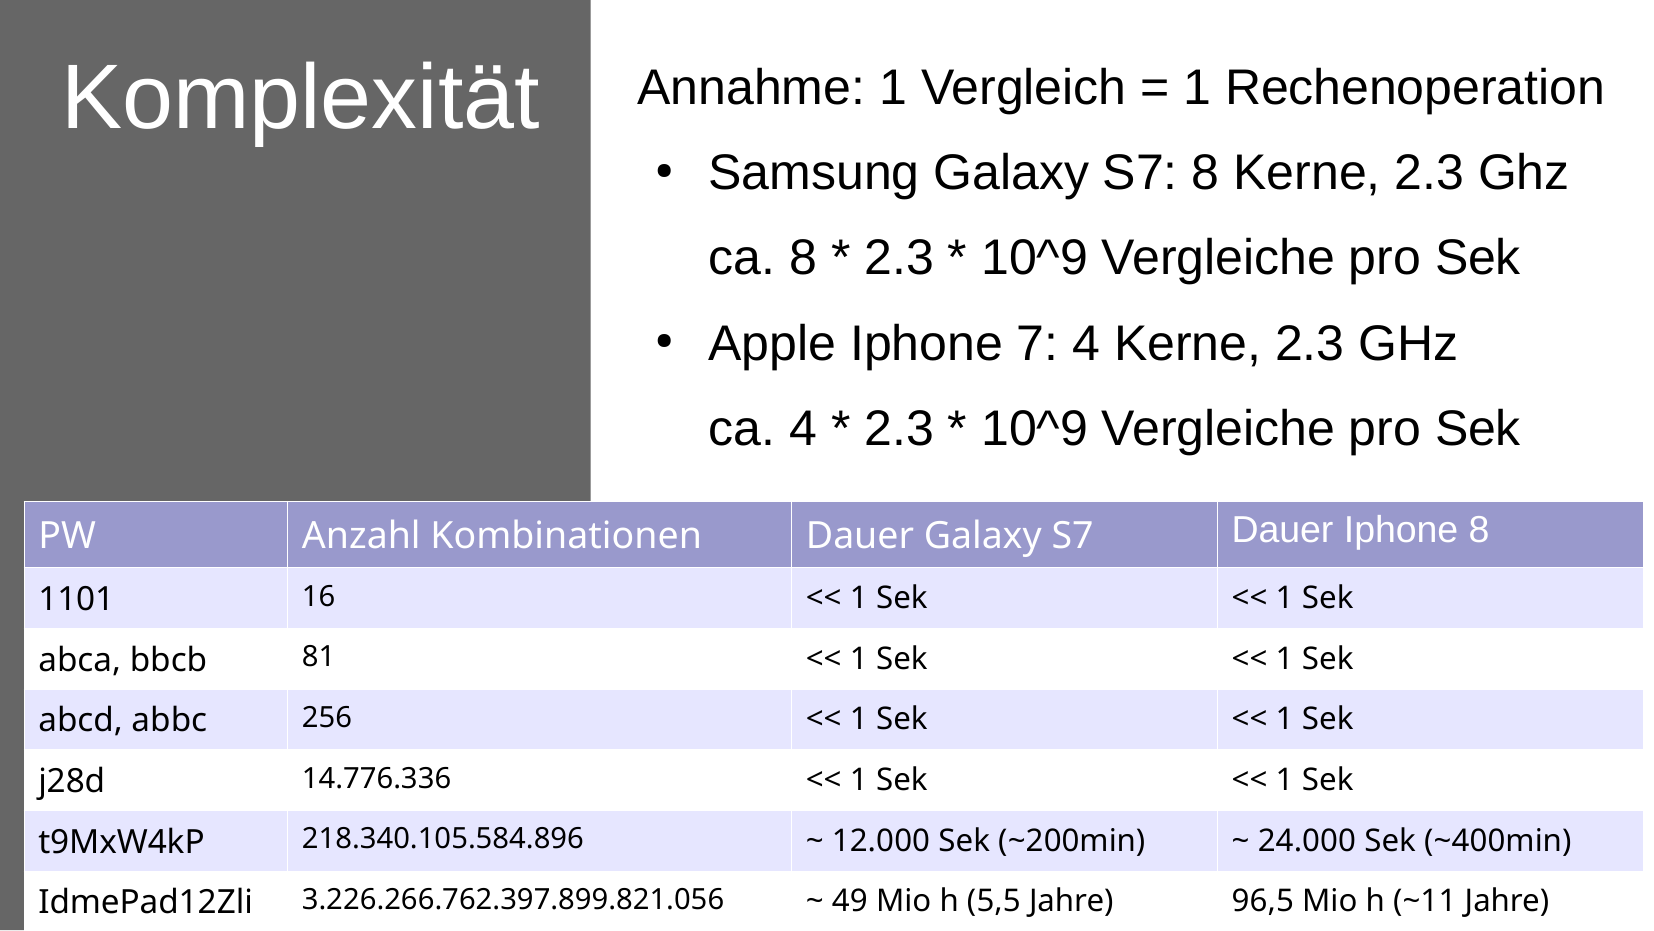

Komplexität
# Annahme: 1 Vergleich = 1 Rechenoperation
Samsung Galaxy S7: 8 Kerne, 2.3 Ghz
ca. 8 * 2.3 * 10^9 Vergleiche pro Sek
Apple Iphone 7: 4 Kerne, 2.3 GHz
ca. 4 * 2.3 * 10^9 Vergleiche pro Sek
| PW | Anzahl Kombinationen | Dauer Galaxy S7 | Dauer Iphone 8 |
| --- | --- | --- | --- |
| 1101 | 16 | << 1 Sek | << 1 Sek |
| abca, bbcb | 81 | << 1 Sek | << 1 Sek |
| abcd, abbc | 256 | << 1 Sek | << 1 Sek |
| j28d | 14.776.336 | << 1 Sek | << 1 Sek |
| t9MxW4kP | 218.340.105.584.896 | ~ 12.000 Sek (~200min) | ~ 24.000 Sek (~400min) |
| IdmePad12Zli | 3.226.266.762.397.899.821.056 | ~ 49 Mio h (5,5 Jahre) | 96,5 Mio h (~11 Jahre) |